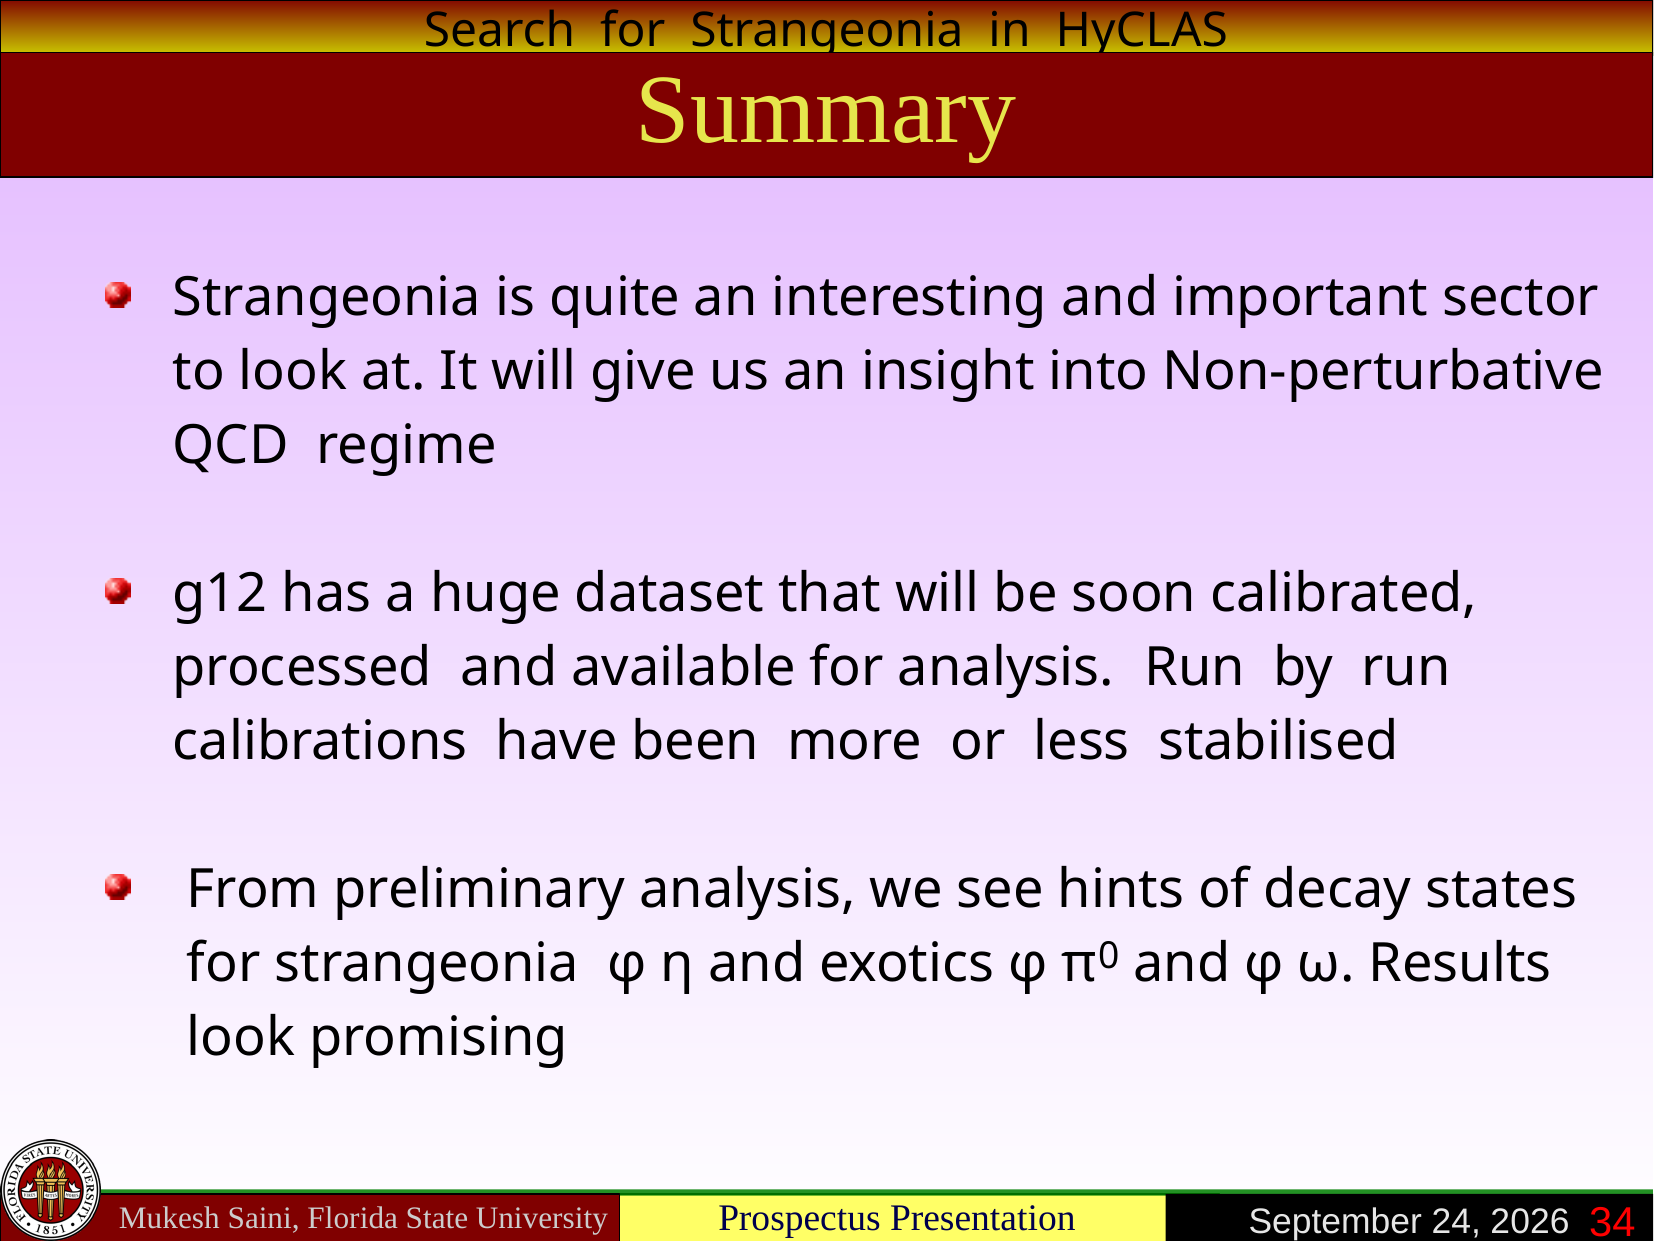

Summary
 Strangeonia is quite an interesting and important sector
 to look at. It will give us an insight into Non-perturbative
 QCD regime
 g12 has a huge dataset that will be soon calibrated,
 processed and available for analysis. Run by run
 calibrations have been more or less stabilised
 From preliminary analysis, we see hints of decay states
 for strangeonia φ η and exotics φ π0 and φ ω. Results
 look promising